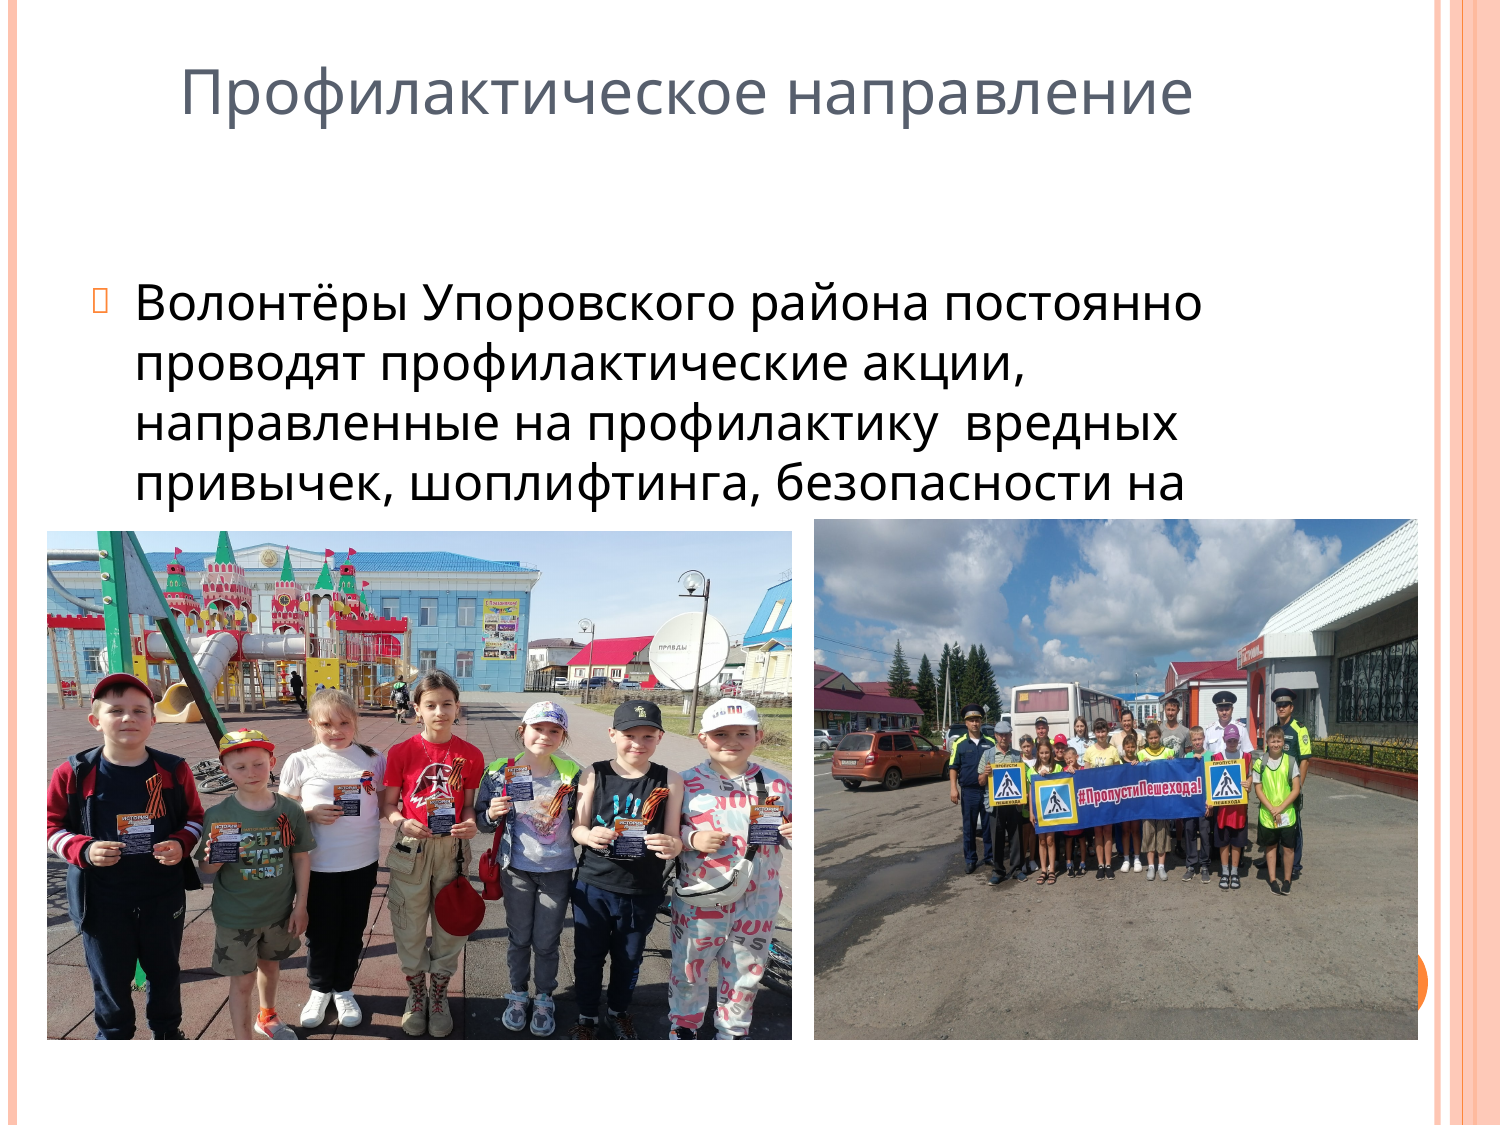

# Профилактическое направление
Волонтёры Упоровского района постоянно проводят профилактические акции, направленные на профилактику вредных привычек, шоплифтинга, безопасности на дорогах.